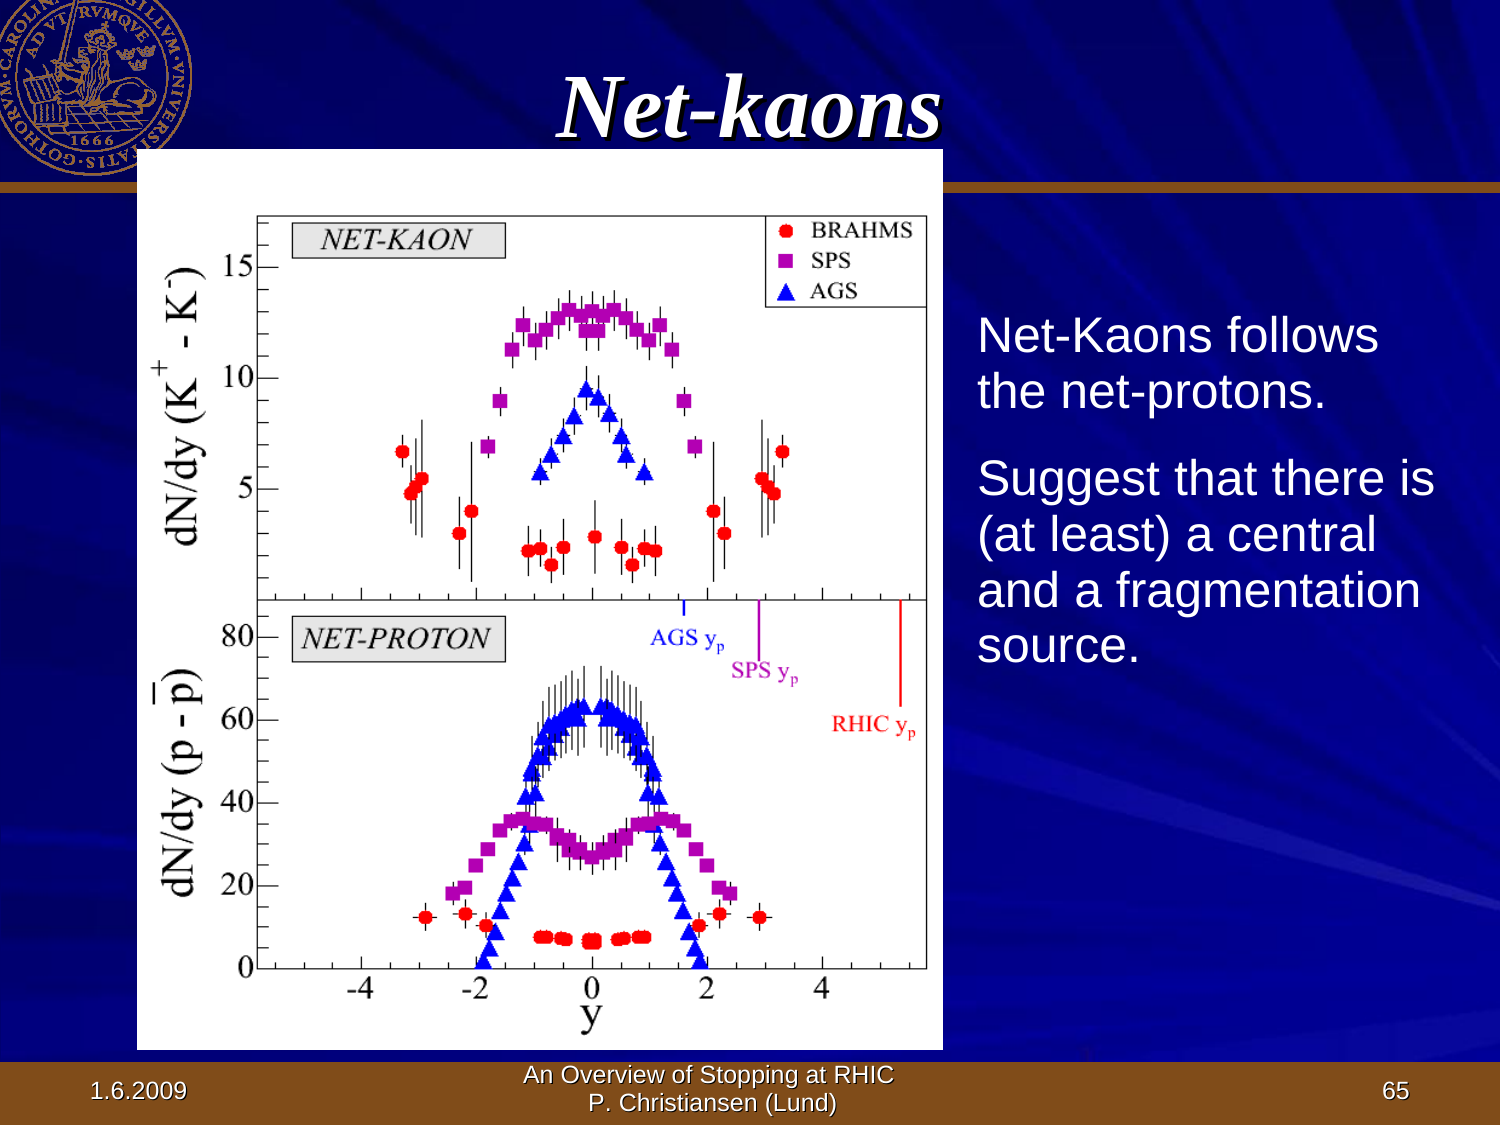

# Net-kaons
Net-Kaons follows the net-protons.
Suggest that there is (at least) a central and a fragmentation source.
65